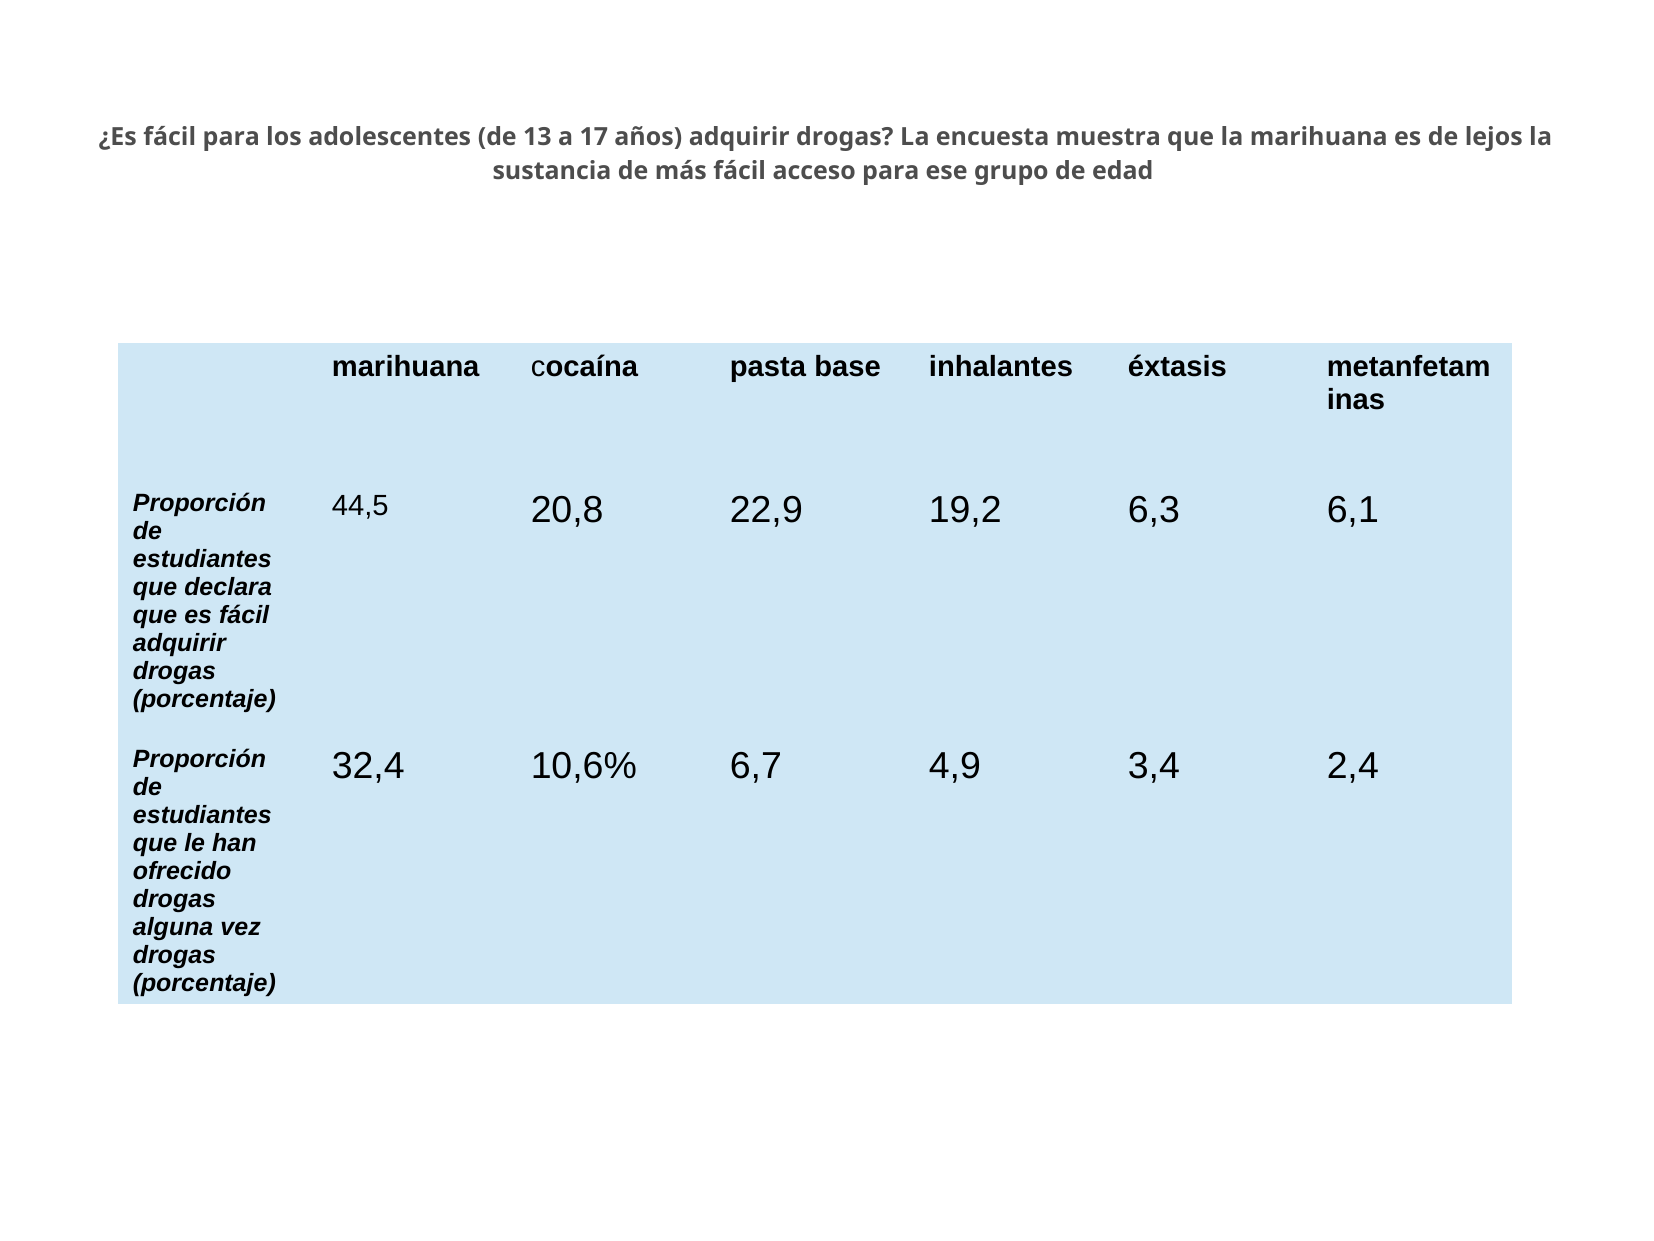

# ¿Es fácil para los adolescentes (de 13 a 17 años) adquirir drogas? La encuesta muestra que la marihuana es de lejos la sustancia de más fácil acceso para ese grupo de edad
| | marihuana | cocaína | pasta base | inhalantes | éxtasis | metanfetaminas |
| --- | --- | --- | --- | --- | --- | --- |
| Proporción de estudiantes que declara que es fácil adquirir drogas (porcentaje) | 44,5 | 20,8 | 22,9 | 19,2 | 6,3 | 6,1 |
| Proporción de estudiantes que le han ofrecido drogas alguna vez drogas (porcentaje) | 32,4 | 10,6% | 6,7 | 4,9 | 3,4 | 2,4 |